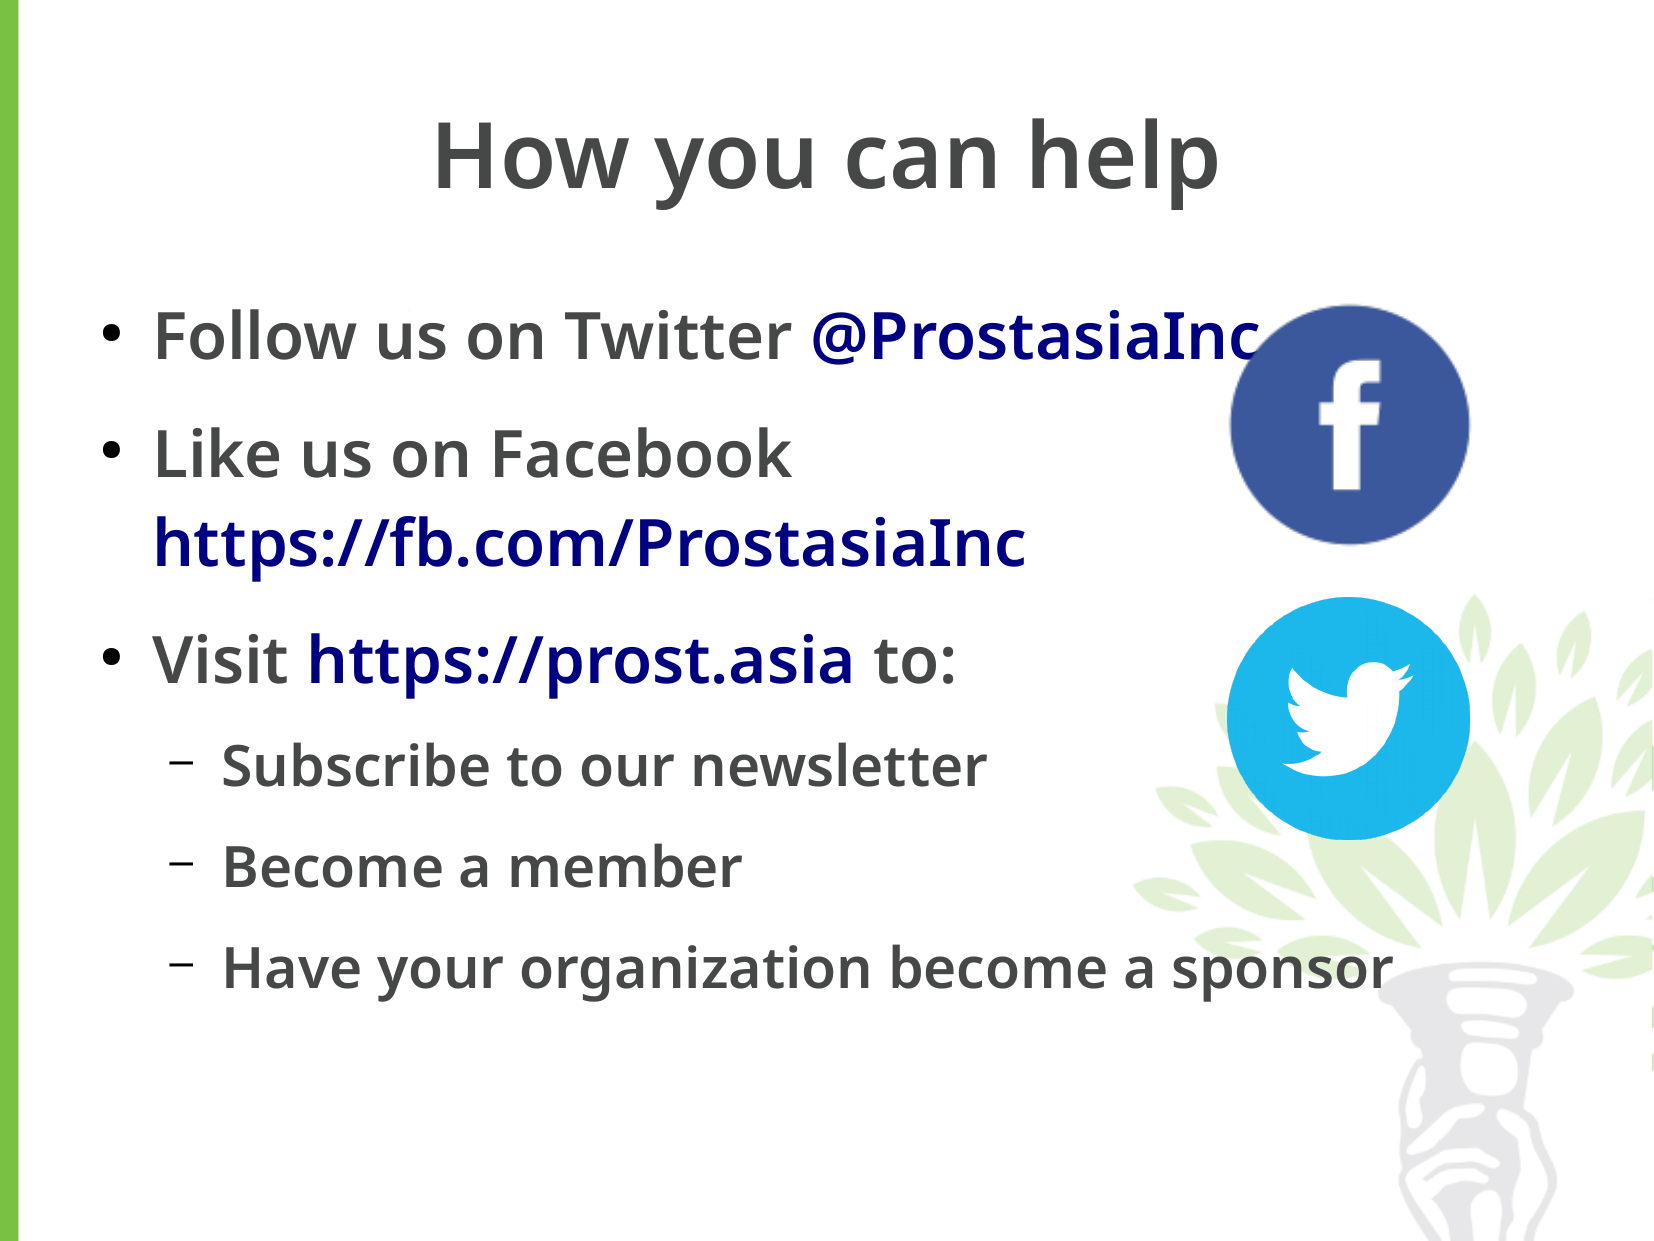

# How you can help
Follow us on Twitter @ProstasiaInc
Like us on Facebook https://fb.com/ProstasiaInc
Visit https://prost.asia to:
Subscribe to our newsletter
Become a member
Have your organization become a sponsor